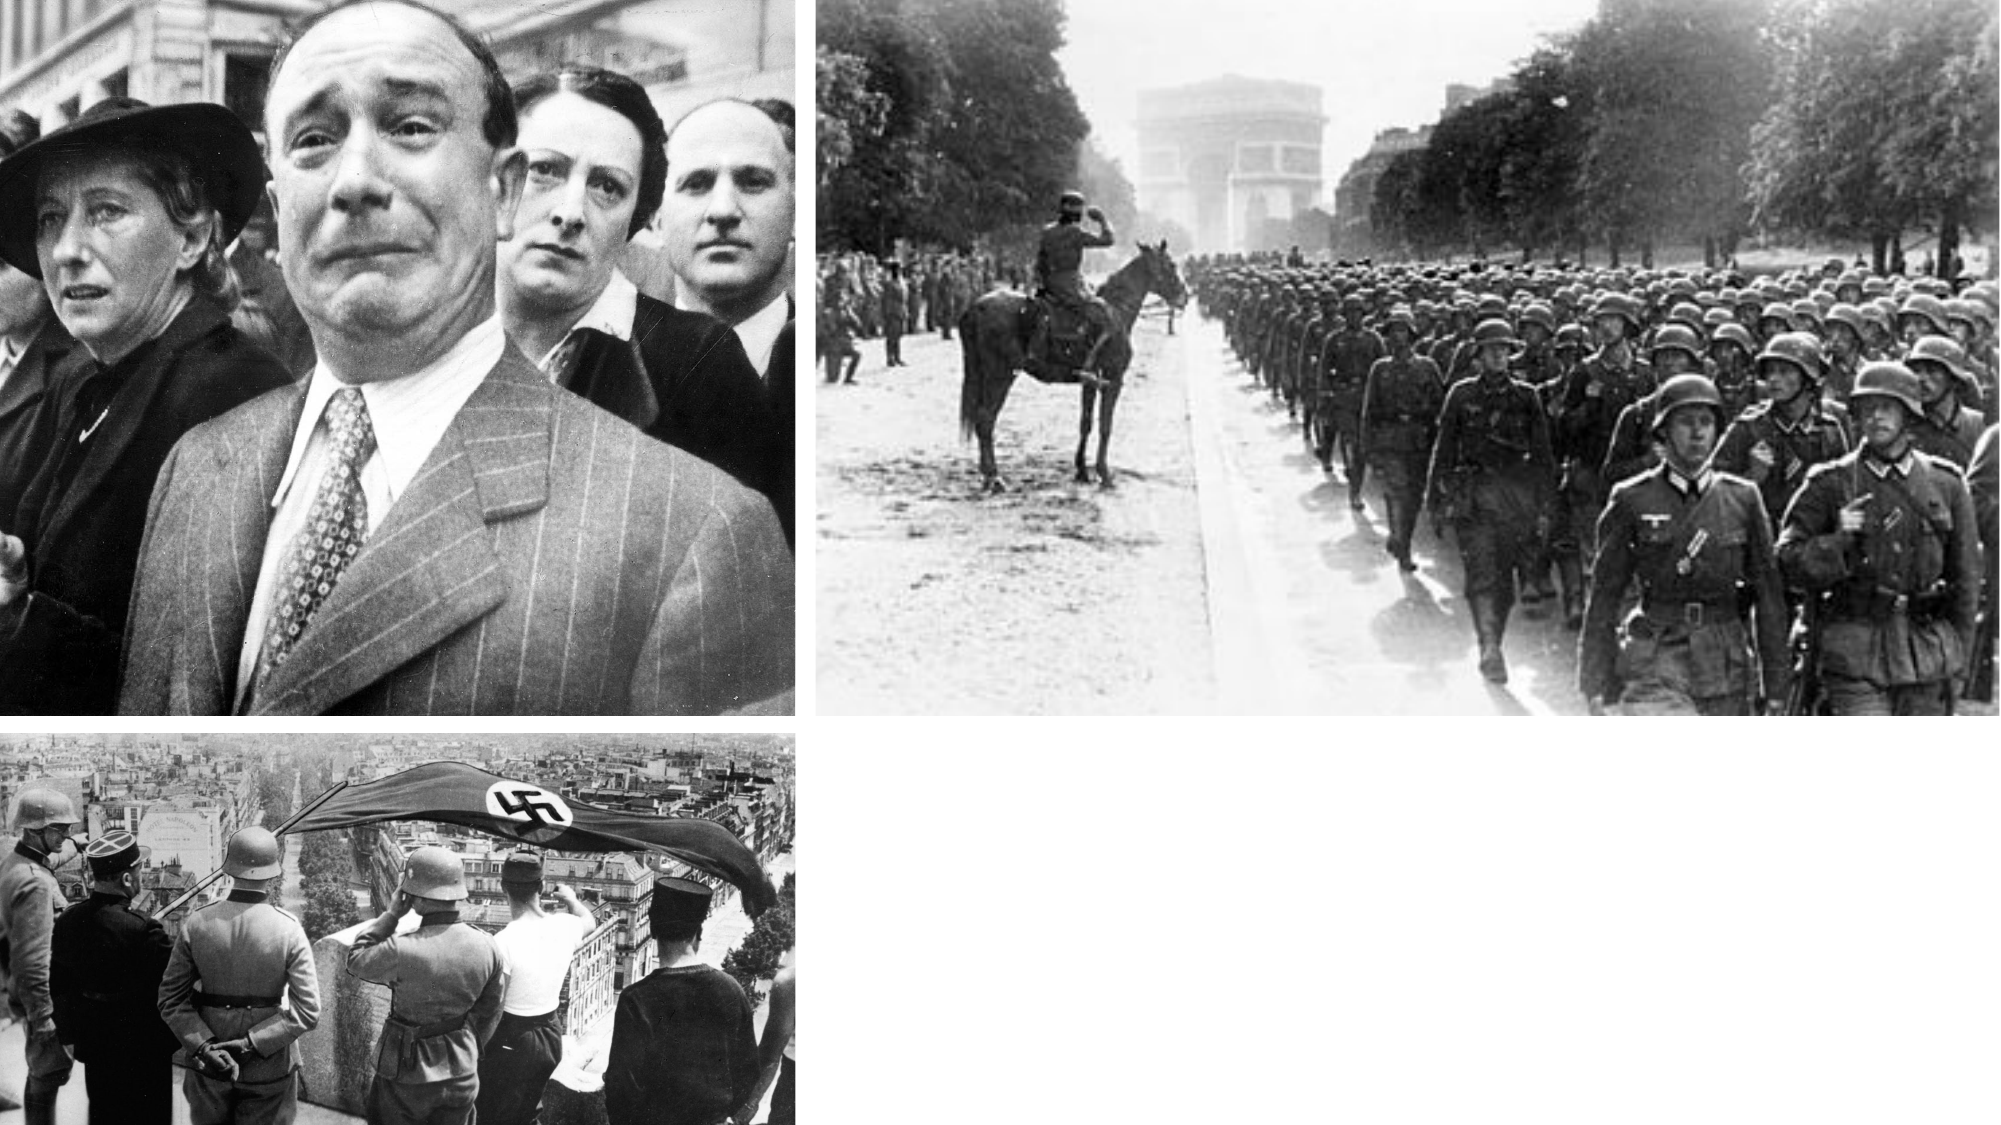

# With their new Blitzkrieg tactics, they soon overtook Paris in a little over a month on June 14, 1940.